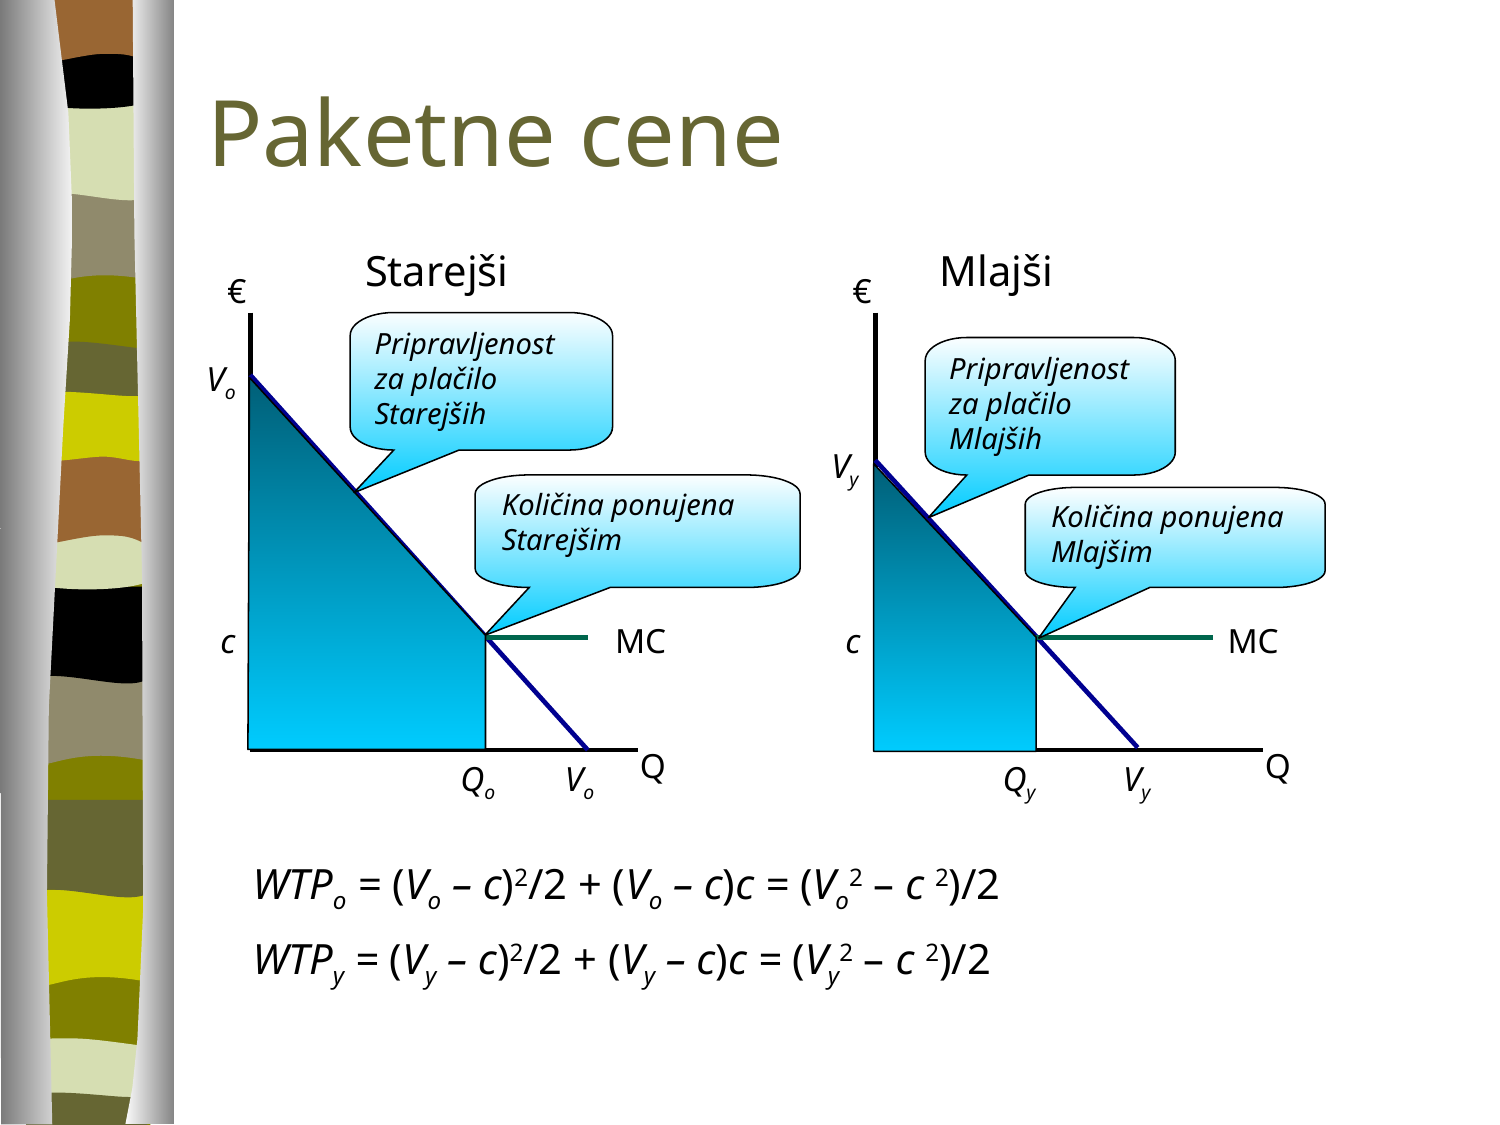

# Paketne cene
Starejši
Mlajši
€
€
Pripravljenost za plačilo Starejših
Pripravljenost za plačilo Mlajših
Vo
Vy
Količina ponujena Starejšim
Količina ponujena Mlajšim
c
MC
c
MC
Q
Q
Qo
Vo
Qy
Vy
WTPo = (Vo – c)2/2 + (Vo – c)c = (Vo2 – c 2)/2
WTPy = (Vy – c)2/2 + (Vy – c)c = (Vy2 – c 2)/2